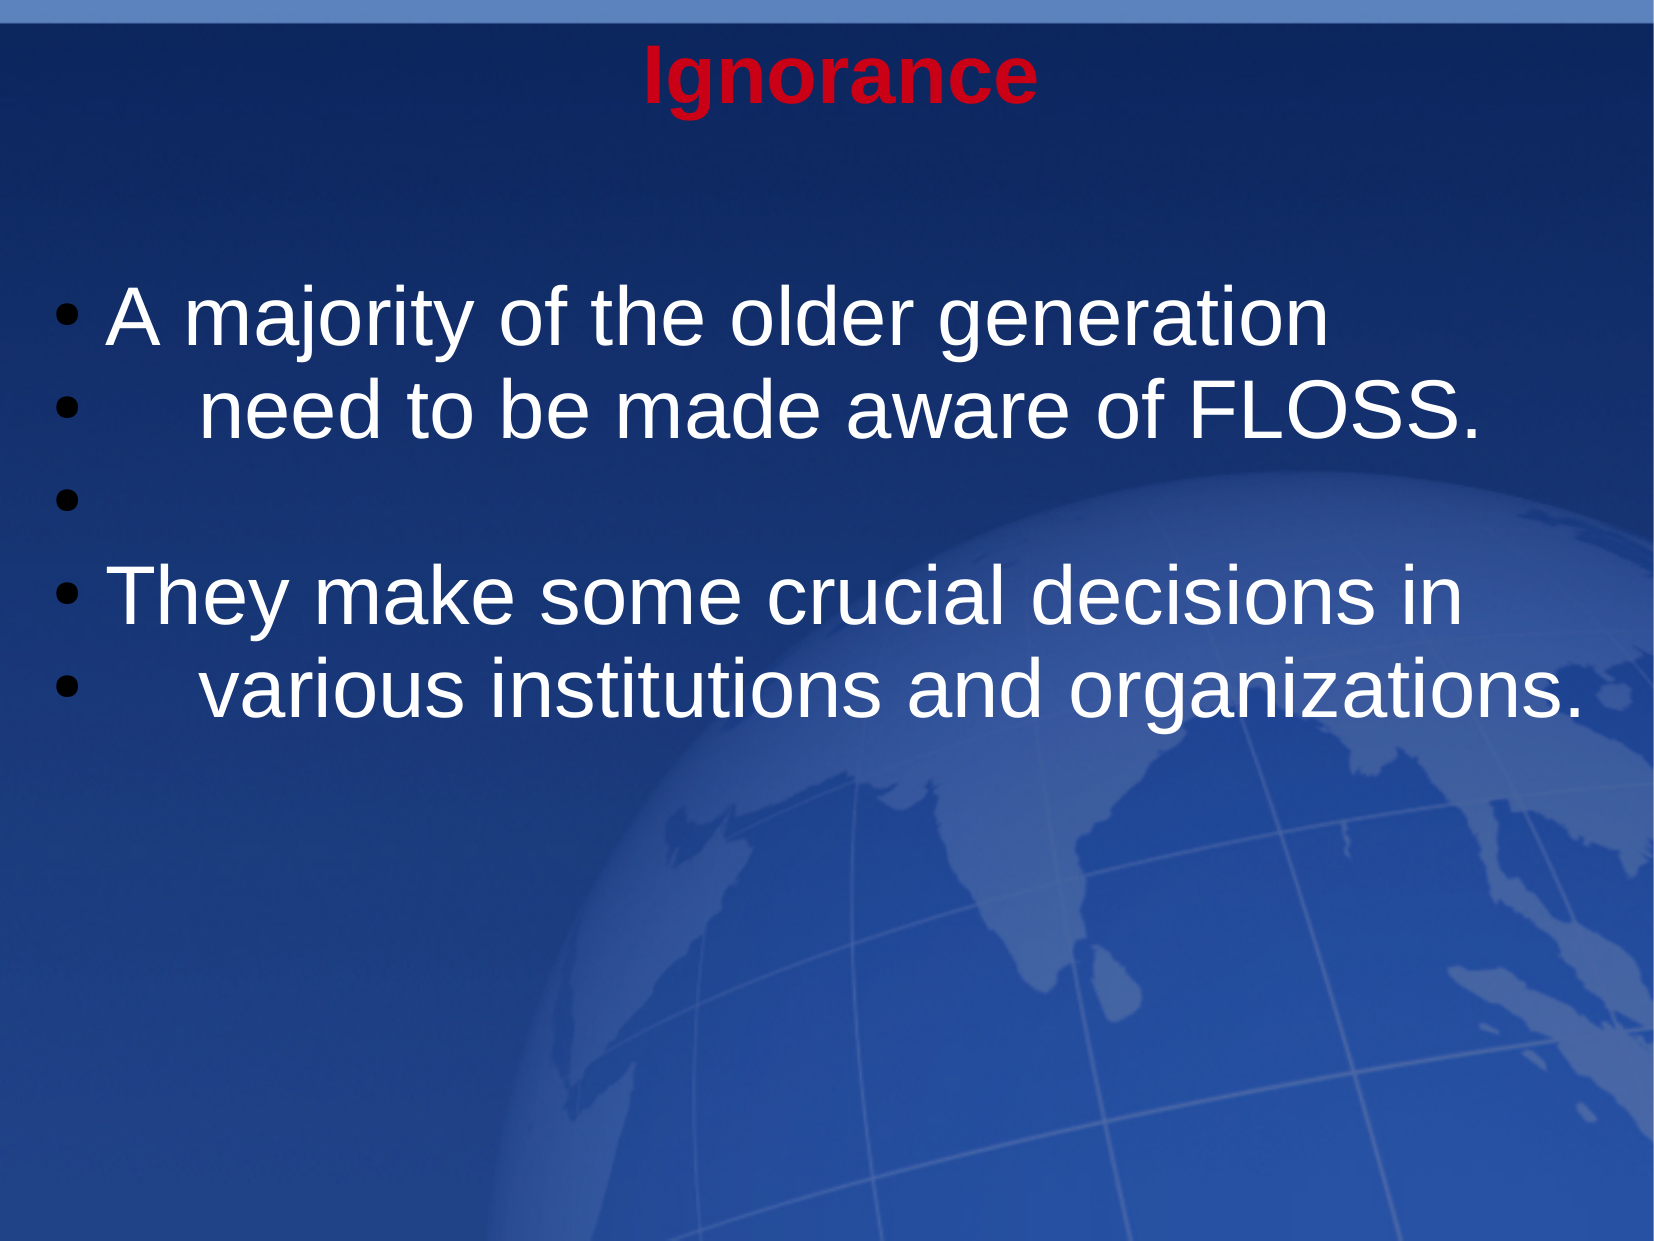

Ignorance
 A majority of the older generation
 need to be made aware of FLOSS.
 They make some crucial decisions in
 various institutions and organizations.